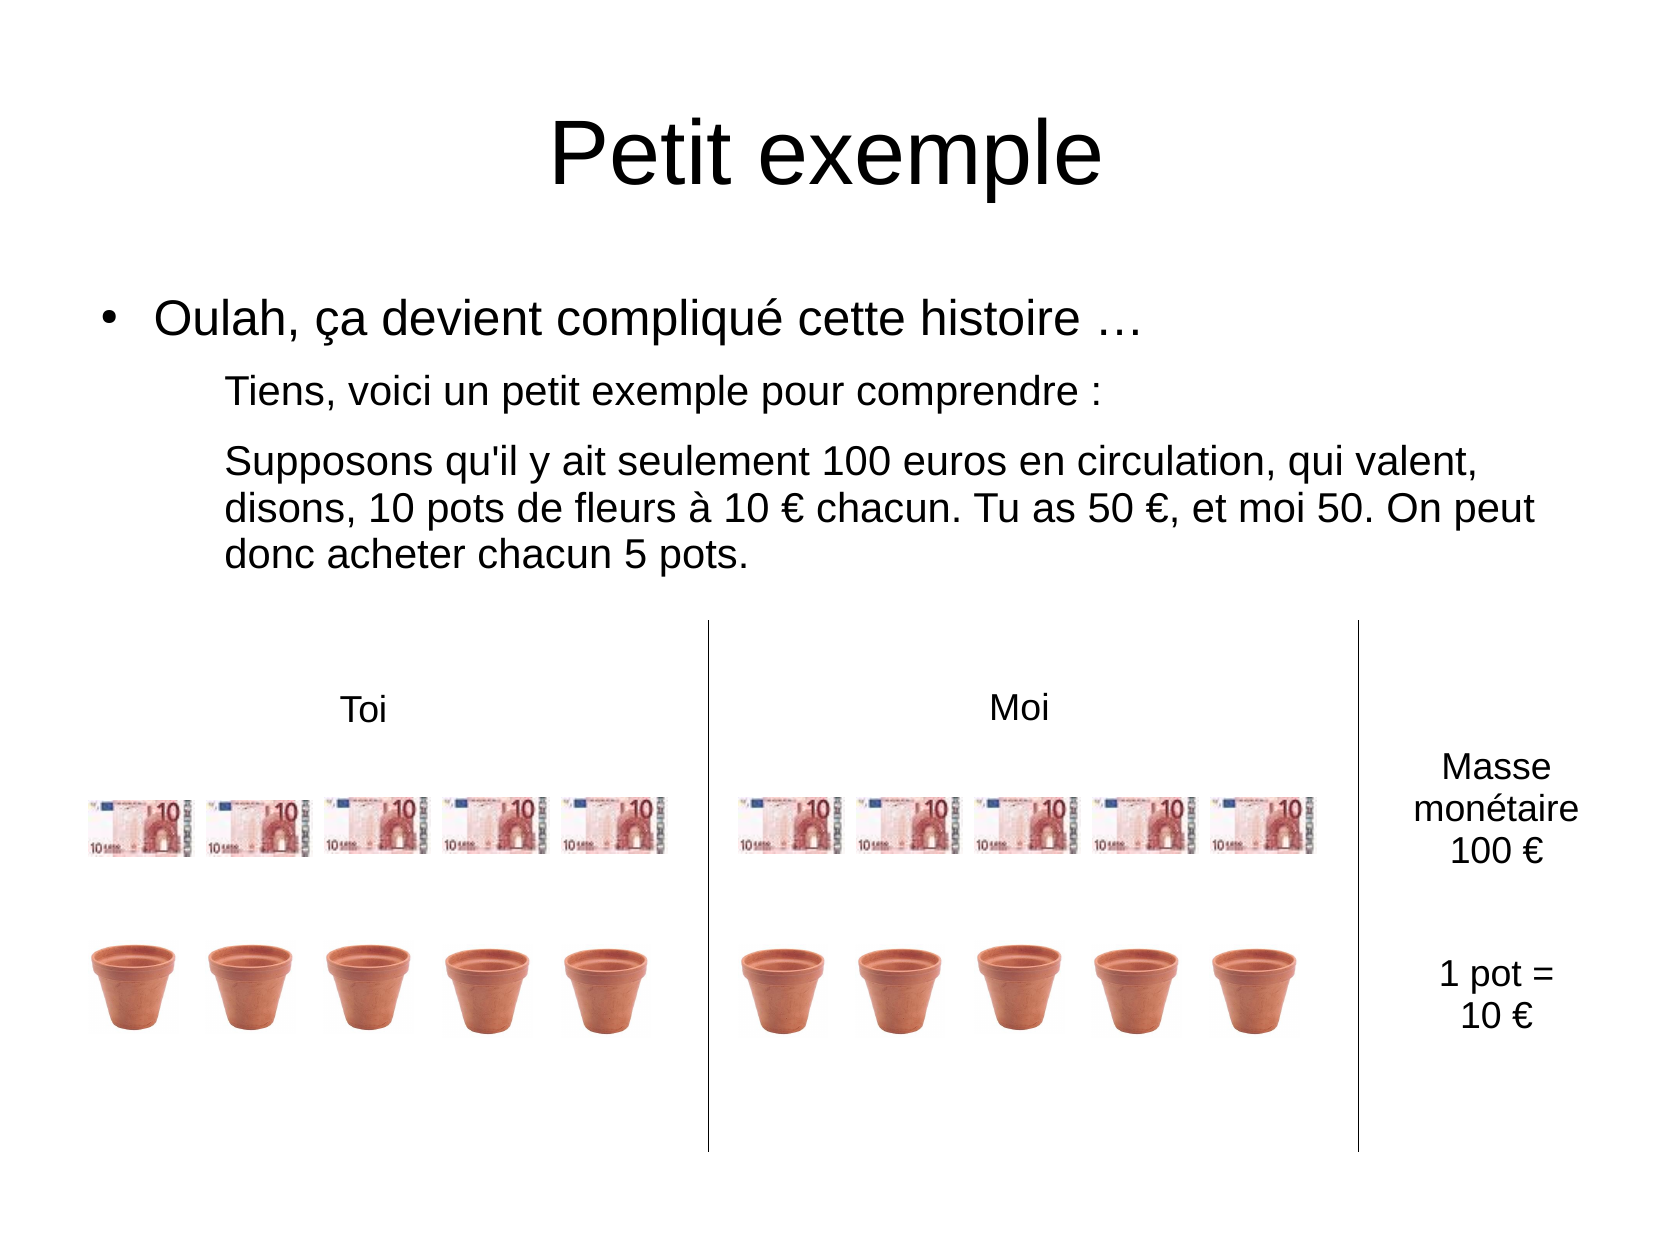

# Petit exemple
Oulah, ça devient compliqué cette histoire …
Tiens, voici un petit exemple pour comprendre :
Supposons qu'il y ait seulement 100 euros en circulation, qui valent, disons, 10 pots de fleurs à 10 € chacun. Tu as 50 €, et moi 50. On peut donc acheter chacun 5 pots.
Moi
Toi
Masse
monétaire
100 €
1 pot =
10 €